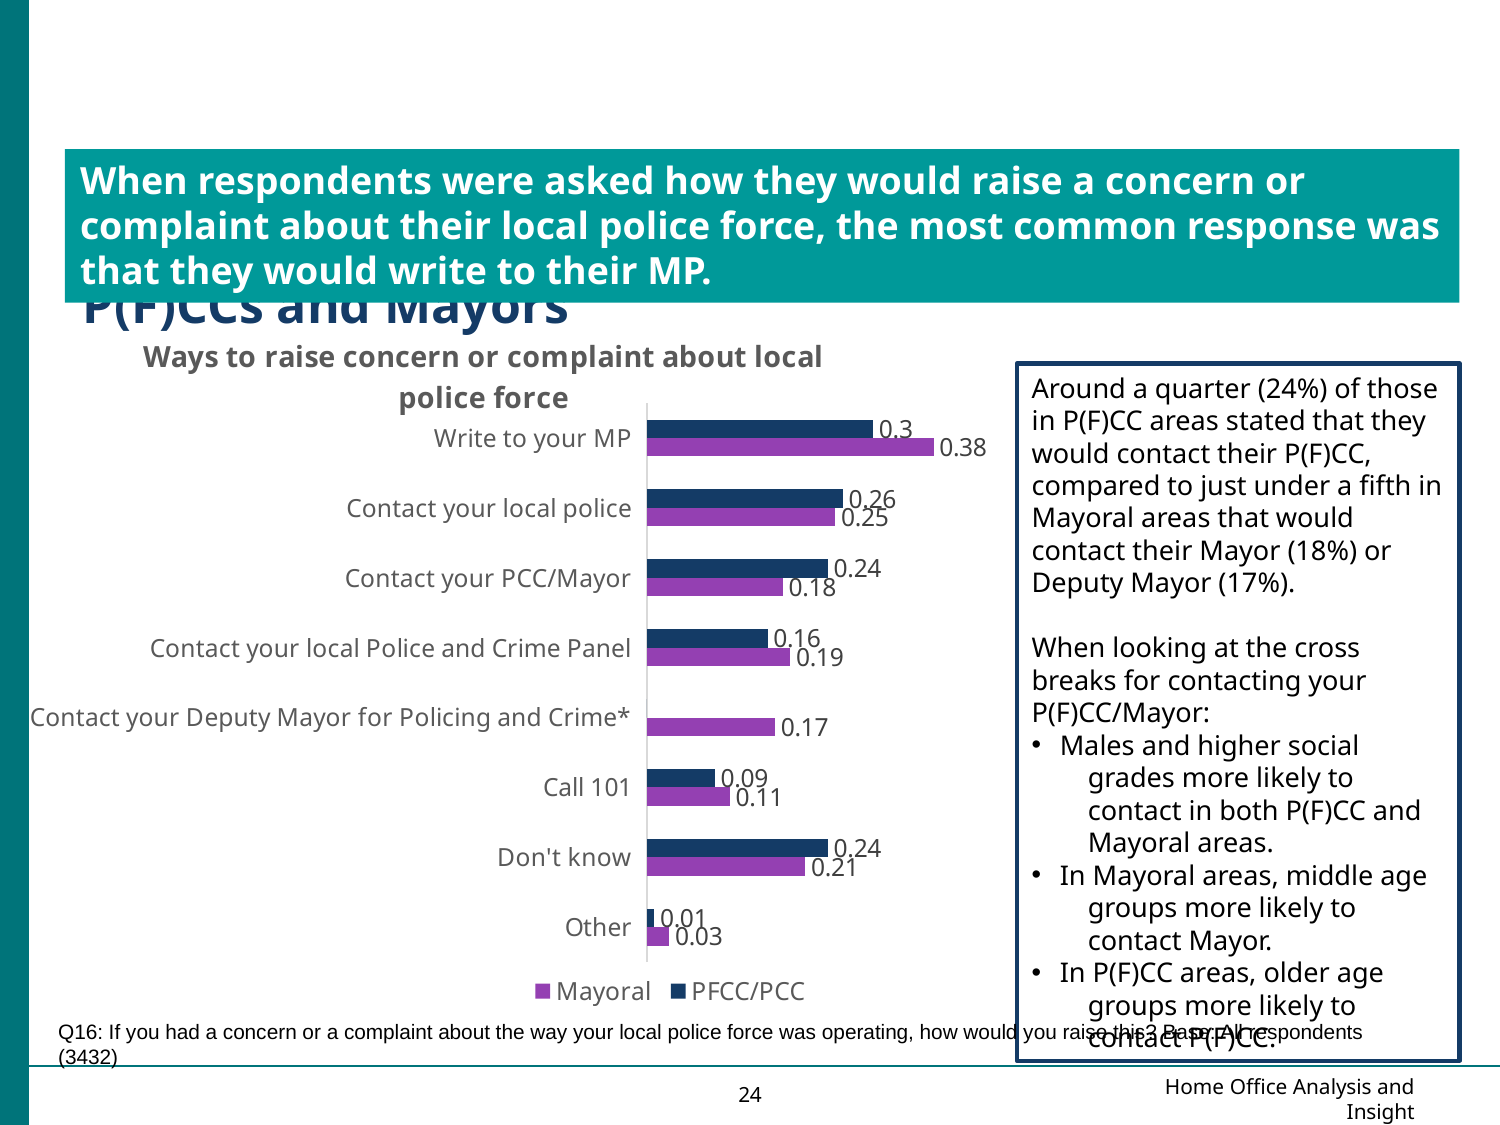

When respondents were asked how they would raise a concern or complaint about their local police force, the most common response was that they would write to their MP.
# Transparency and accessibility of information on P(F)CCs and Mayors
### Chart: Ways to raise concern or complaint about local police force
| Category | PFCC/PCC | Mayoral |
|---|---|---|
| Write to your MP | 0.3 | 0.38 |
| Contact your local police | 0.26 | 0.25 |
| Contact your PCC/Mayor | 0.24 | 0.18 |
| Contact your local Police and Crime Panel | 0.16 | 0.19 |
| Contact your Deputy Mayor for Policing and Crime* | 0.0 | 0.17 |
| Call 101 | 0.09 | 0.11 |
| Don't know | 0.24 | 0.21 |
| Other | 0.01 | 0.03 |Around a quarter (24%) of those in P(F)CC areas stated that they would contact their P(F)CC, compared to just under a fifth in Mayoral areas that would contact their Mayor (18%) or Deputy Mayor (17%).
When looking at the cross breaks for contacting your P(F)CC/Mayor:
Males and higher social grades more likely to contact in both P(F)CC and Mayoral areas.
In Mayoral areas, middle age groups more likely to contact Mayor.
In P(F)CC areas, older age groups more likely to contact P(F)CC.
Q16: If you had a concern or a complaint about the way your local police force was operating, how would you raise this? Base: All respondents (3432)